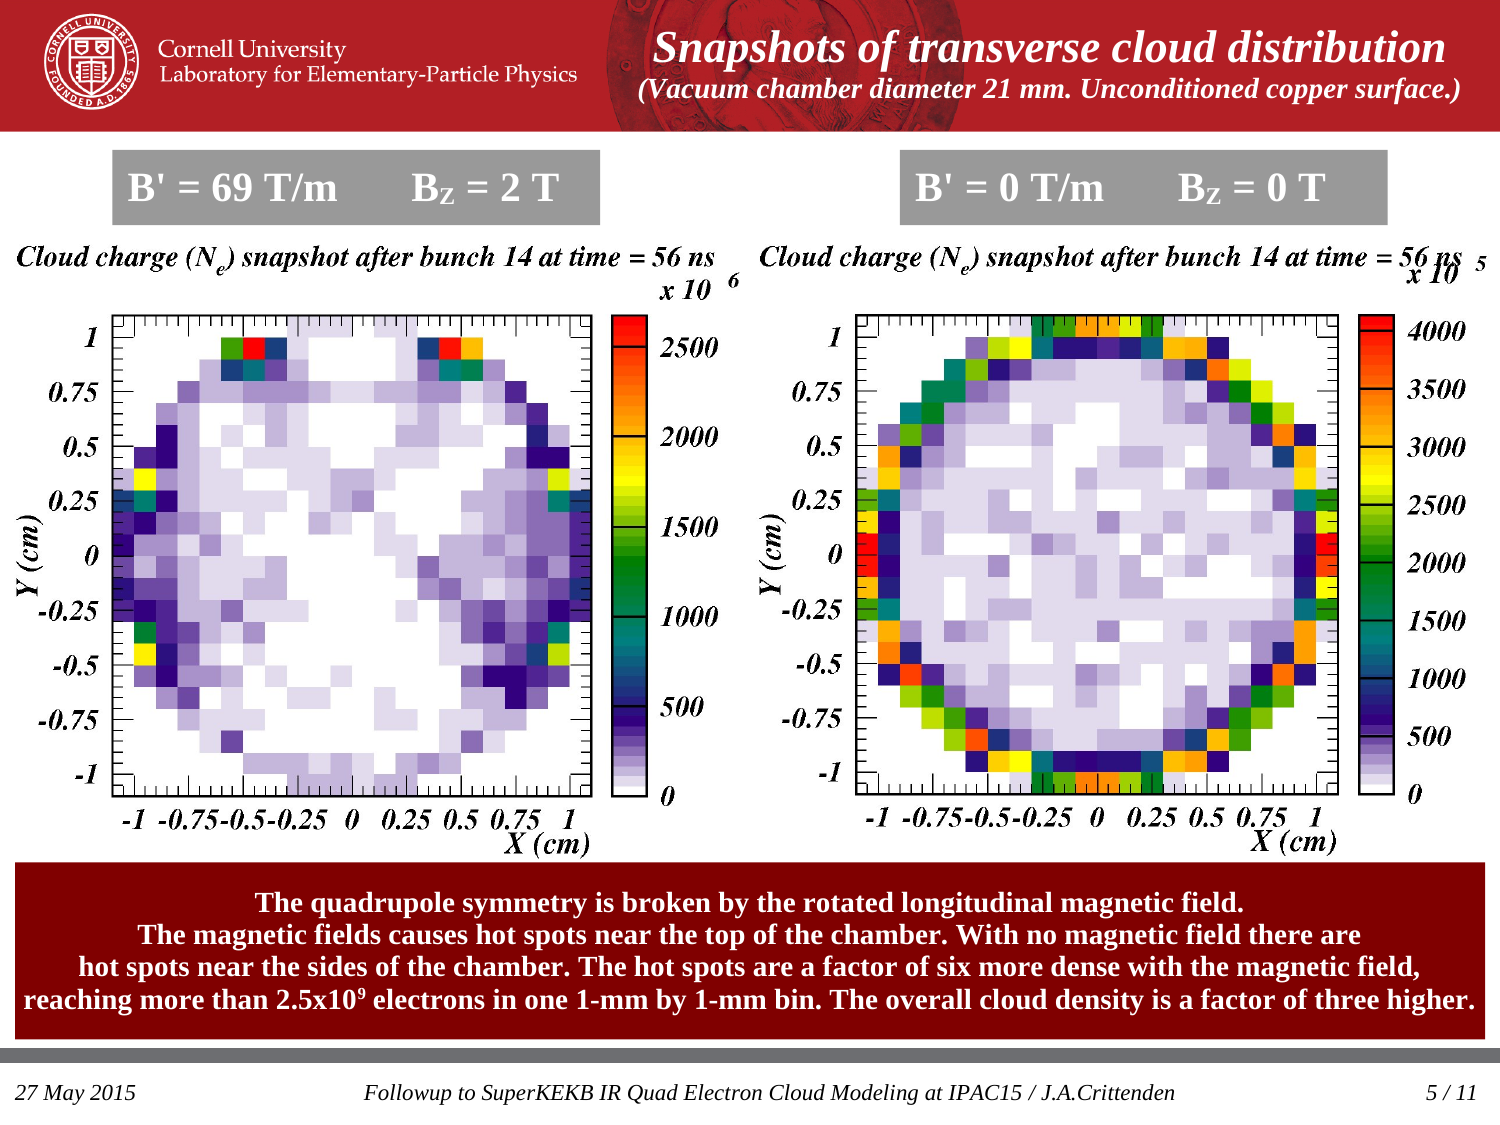

# Snapshots of transverse cloud distribution (Vacuum chamber diameter 21 mm. Unconditioned copper surface.)
B' = 69 T/m BZ = 2 T
B' = 0 T/m BZ = 0 T
The quadrupole symmetry is broken by the rotated longitudinal magnetic field.
The magnetic fields causes hot spots near the top of the chamber. With no magnetic field there are
hot spots near the sides of the chamber. The hot spots are a factor of six more dense with the magnetic field, reaching more than 2.5x109 electrons in one 1-mm by 1-mm bin. The overall cloud density is a factor of three higher.